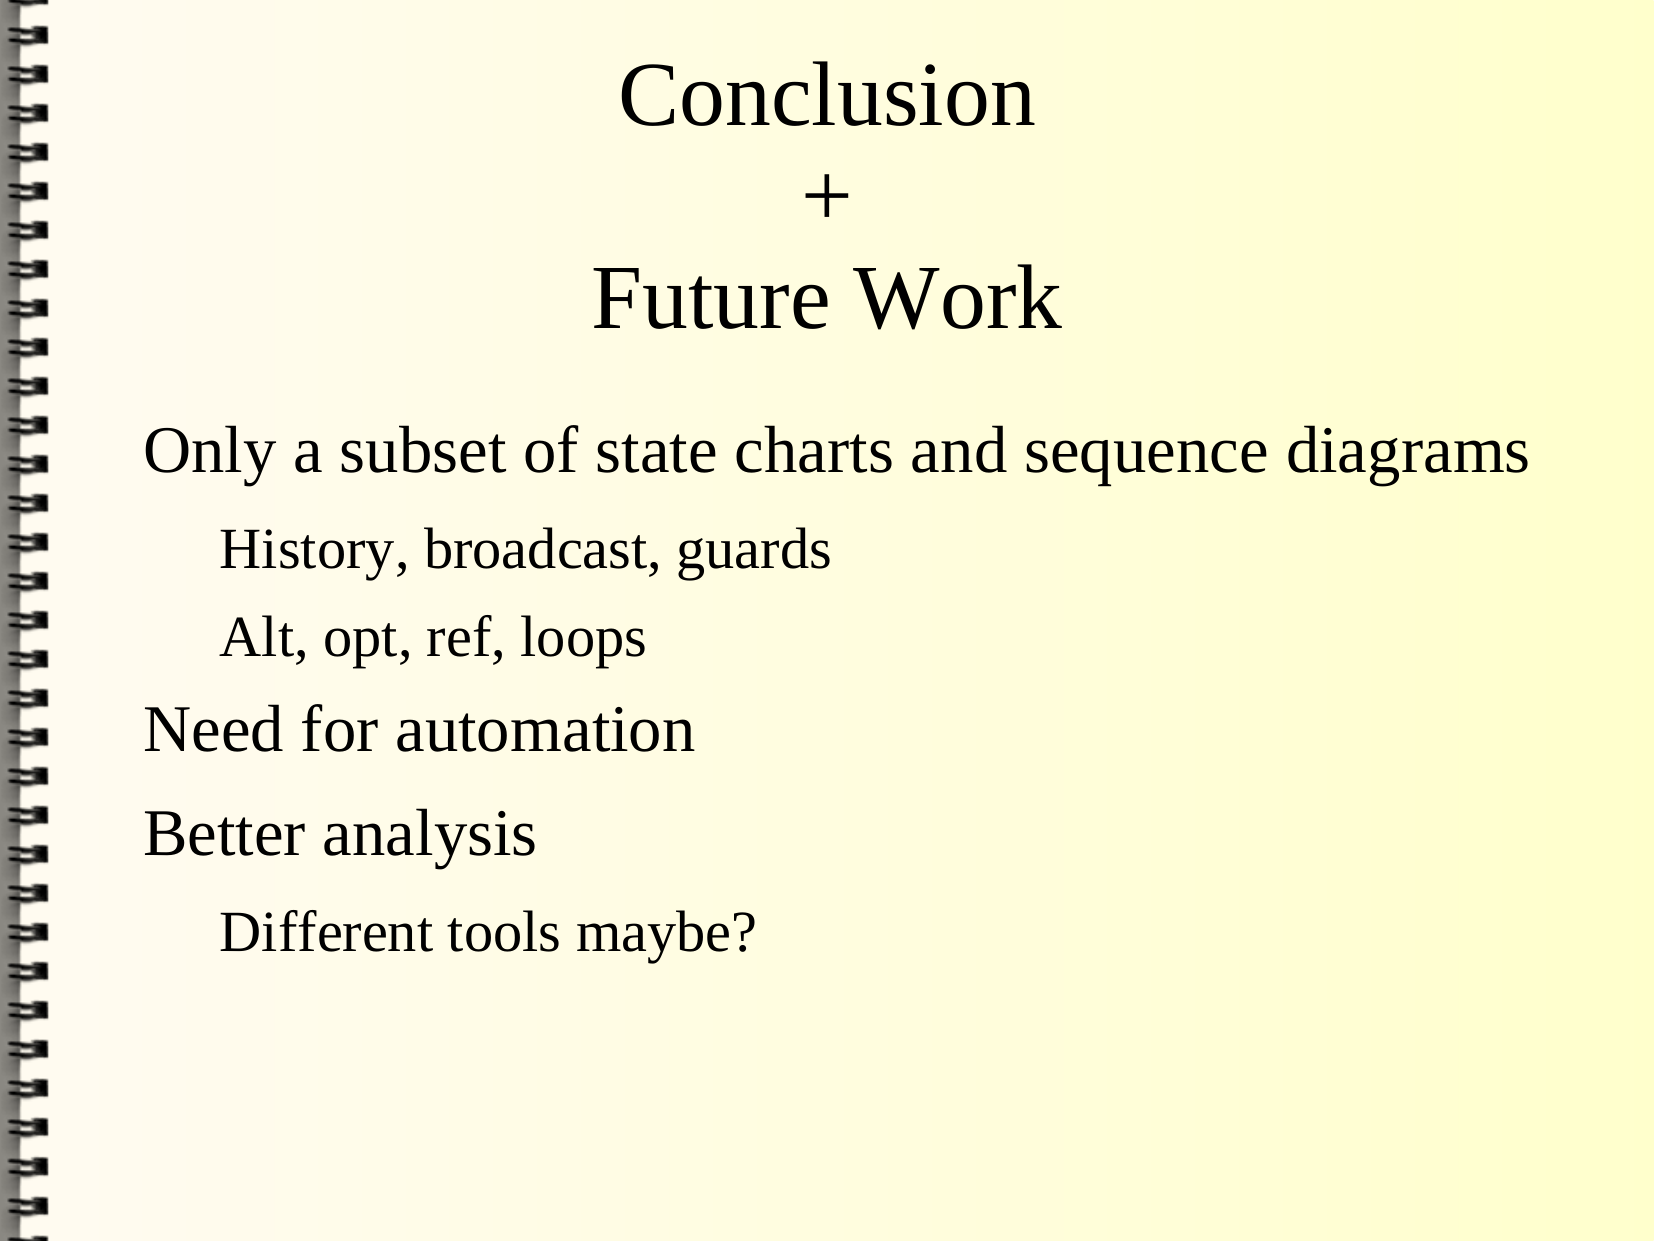

# Conclusion + Future Work
Only a subset of state charts and sequence diagrams
History, broadcast, guards
Alt, opt, ref, loops
Need for automation
Better analysis
Different tools maybe?